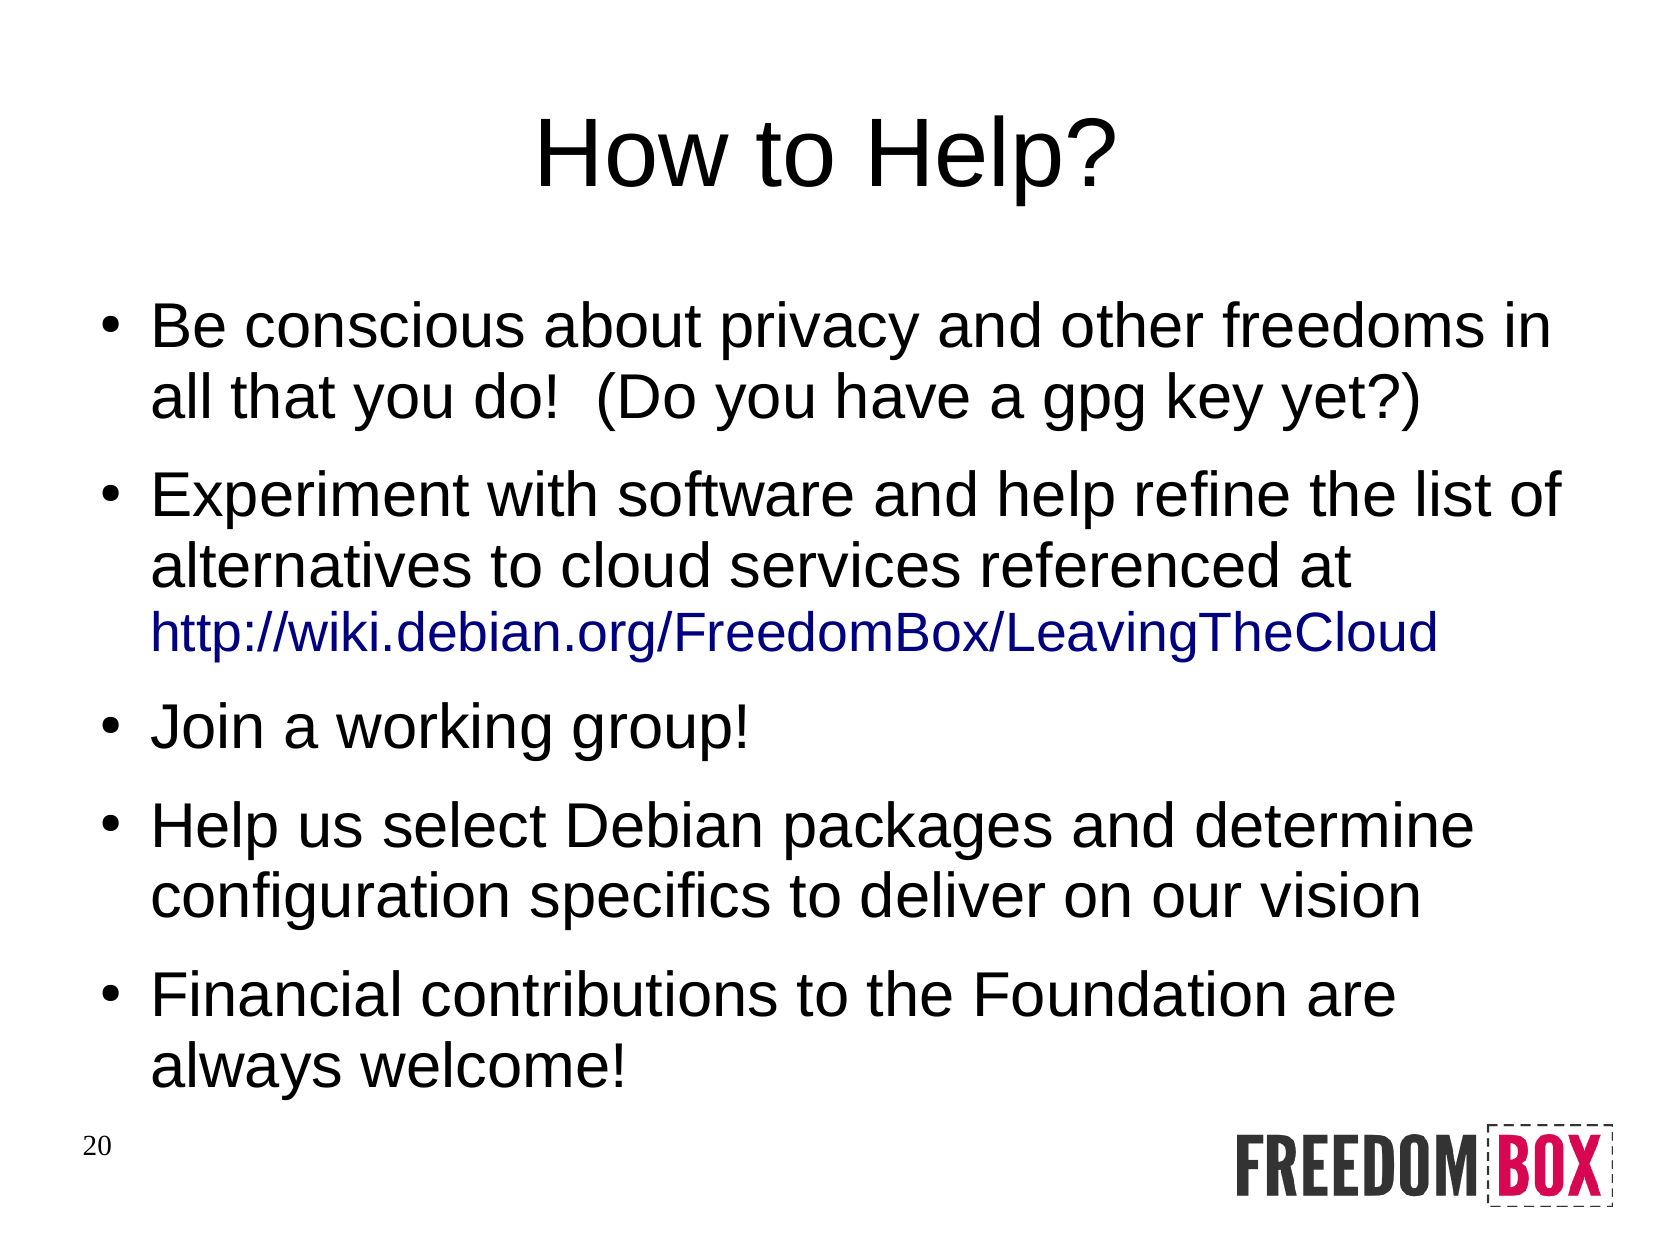

# How to Help?
Be conscious about privacy and other freedoms in all that you do! (Do you have a gpg key yet?)
Experiment with software and help refine the list of alternatives to cloud services referenced at http://wiki.debian.org/FreedomBox/LeavingTheCloud
Join a working group!
Help us select Debian packages and determine configuration specifics to deliver on our vision
Financial contributions to the Foundation are always welcome!